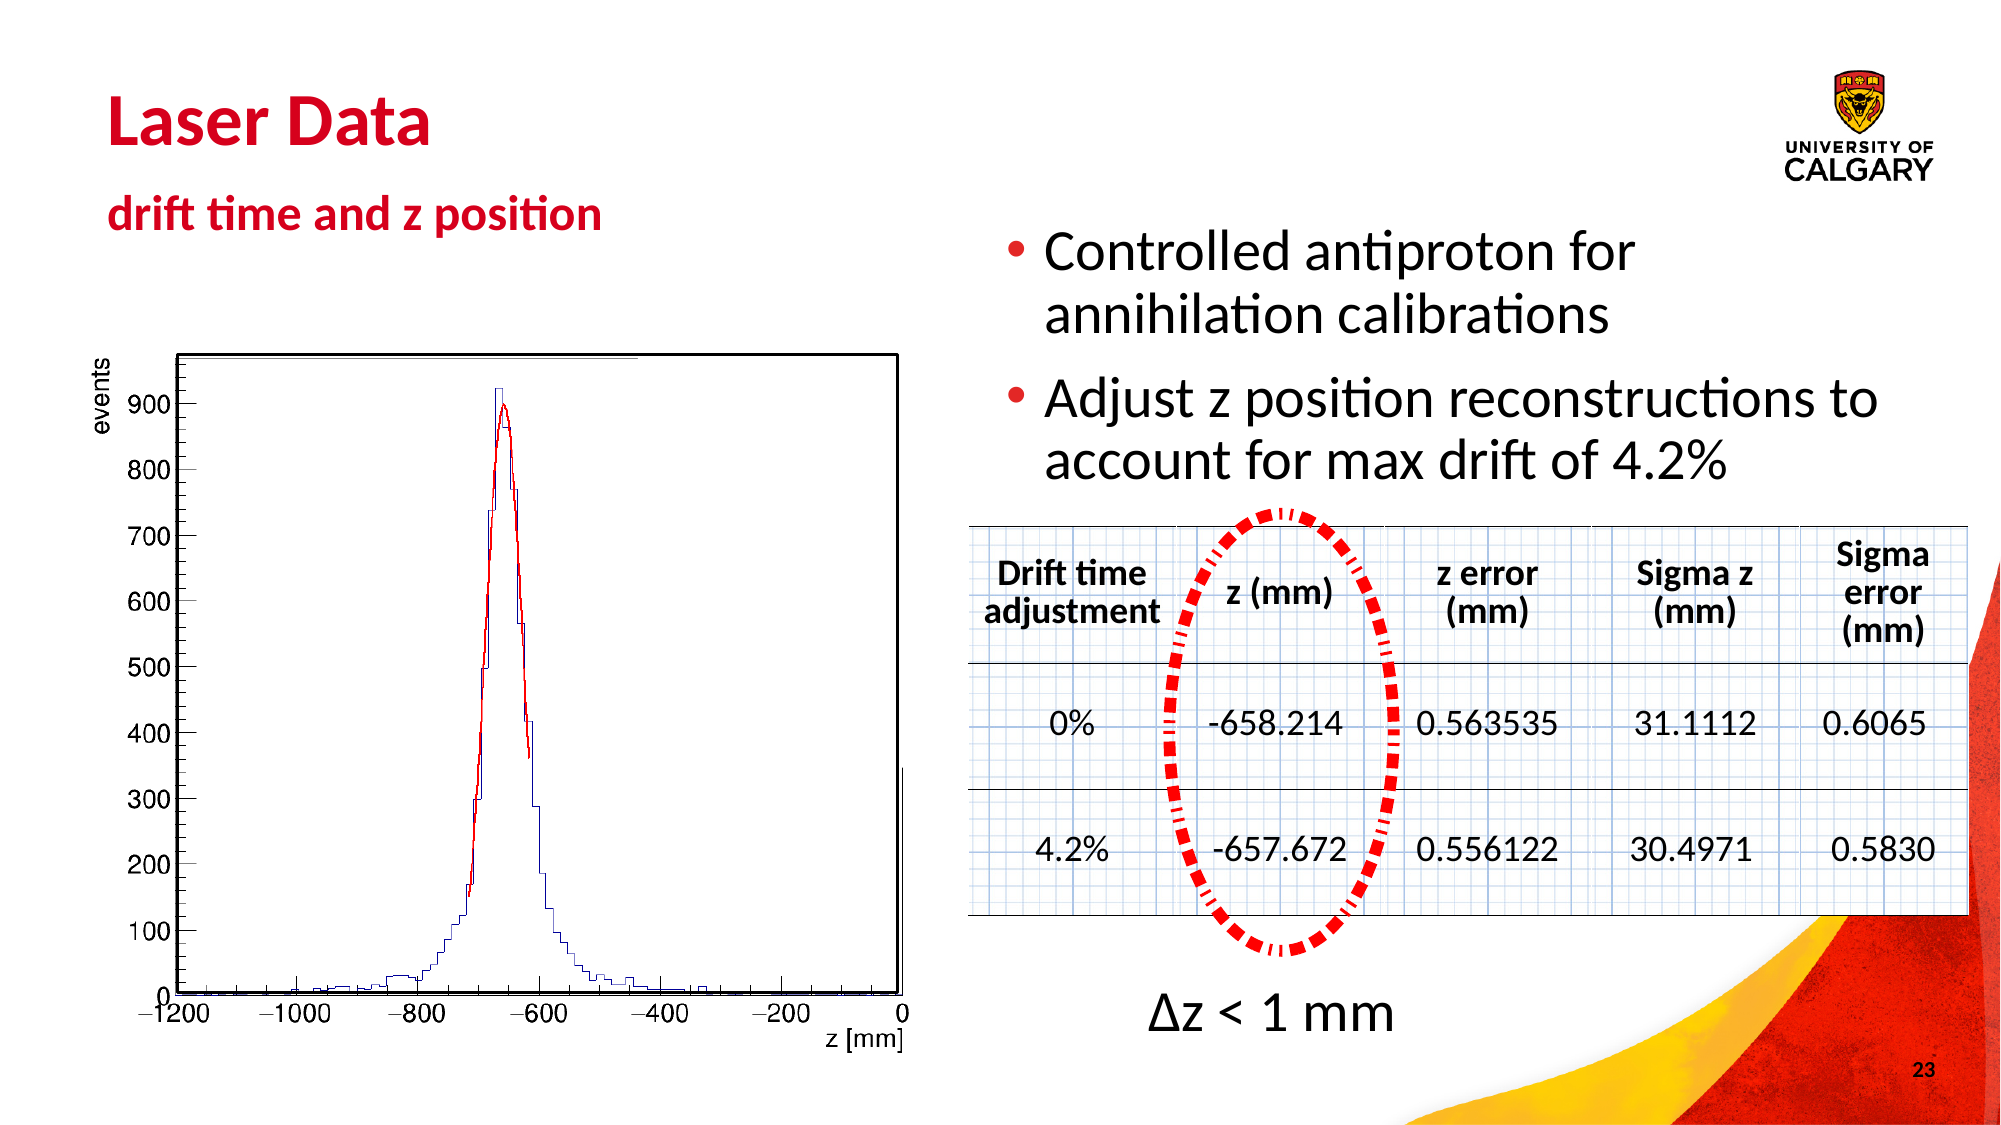

# Laser Data drift time and z position
Controlled antiproton for annihilation calibrations
Adjust z position reconstructions to account for max drift of 4.2%
| Drift time adjustment | z (mm) | z error (mm) | Sigma z (mm) | Sigma error (mm) |
| --- | --- | --- | --- | --- |
| 0% | -658.214 | 0.563535 | 31.1112 | 0.6065 |
| 4.2% | -657.672 | 0.556122 | 30.4971 | 0.5830 |
Δz < 1 mm